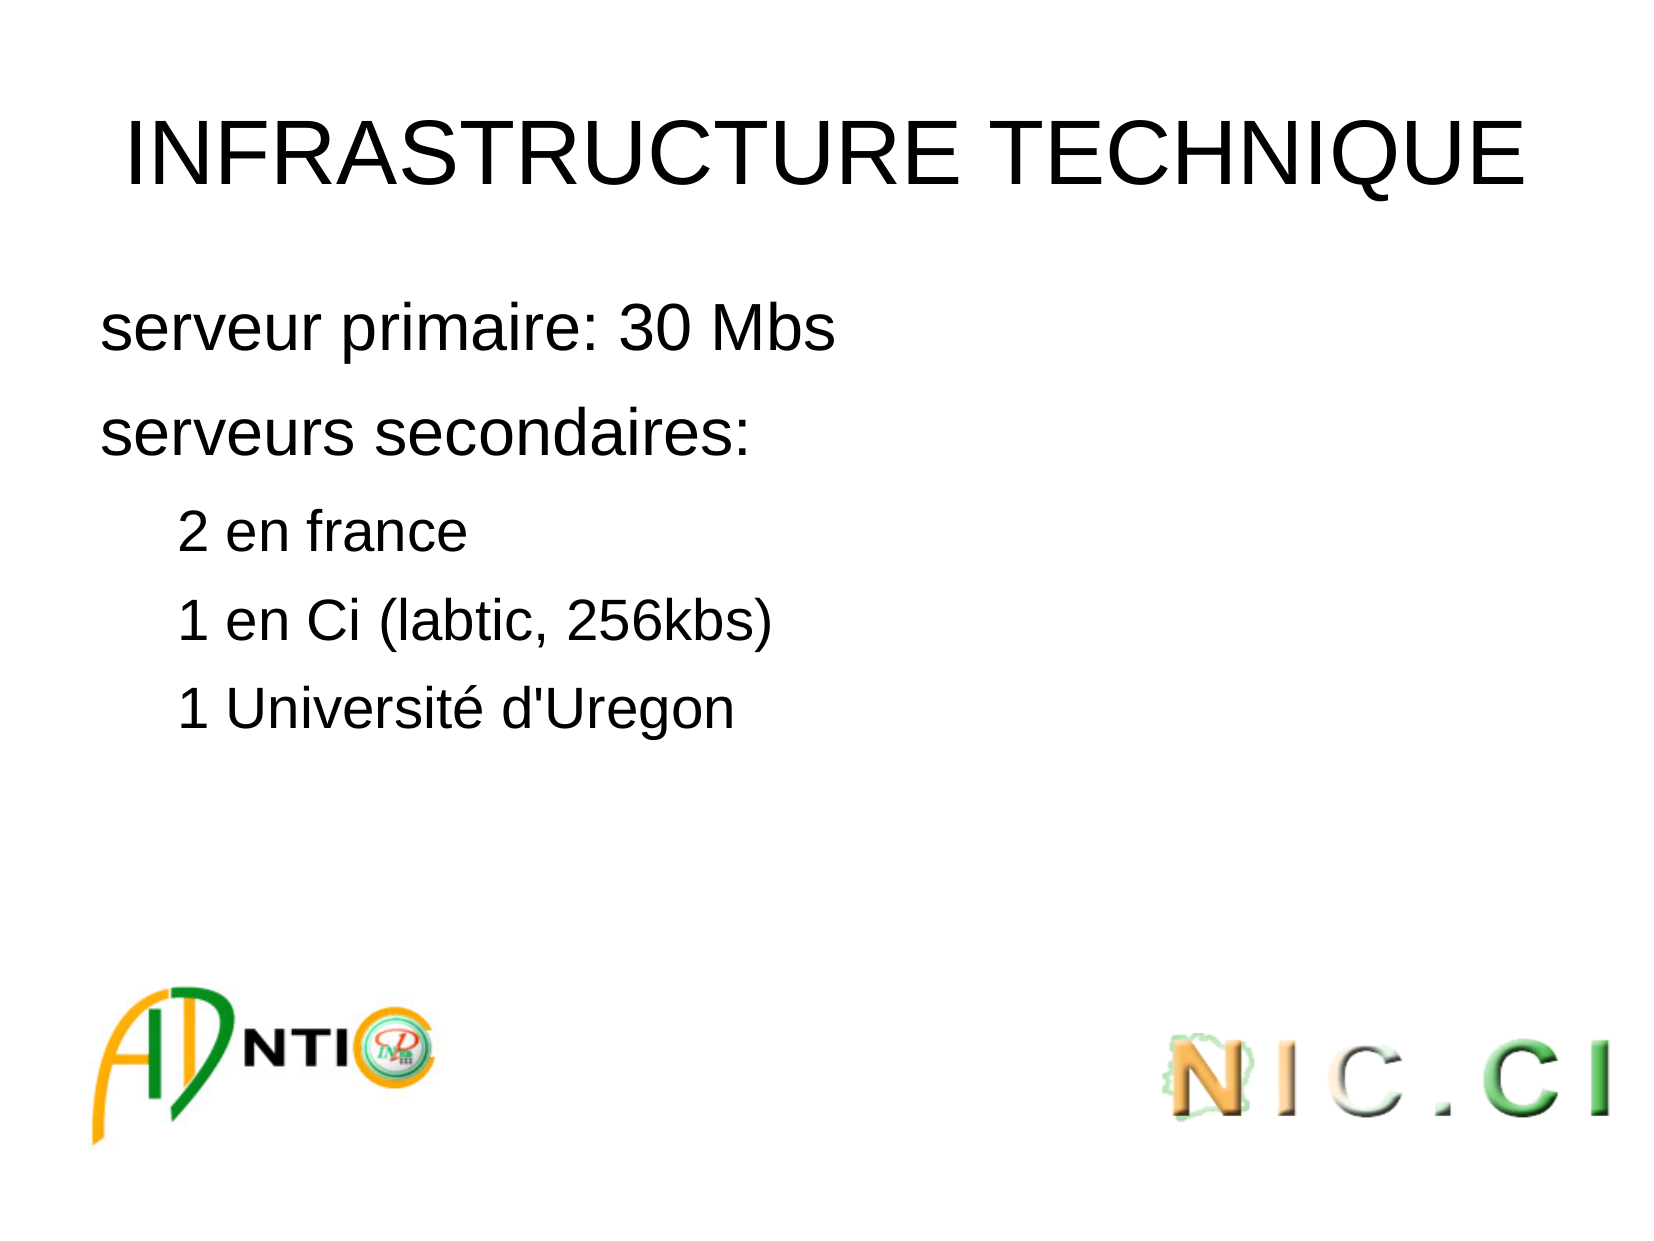

# INFRASTRUCTURE TECHNIQUE
serveur primaire: 30 Mbs
serveurs secondaires:
2 en france
1 en Ci (labtic, 256kbs)
1 Université d'Uregon